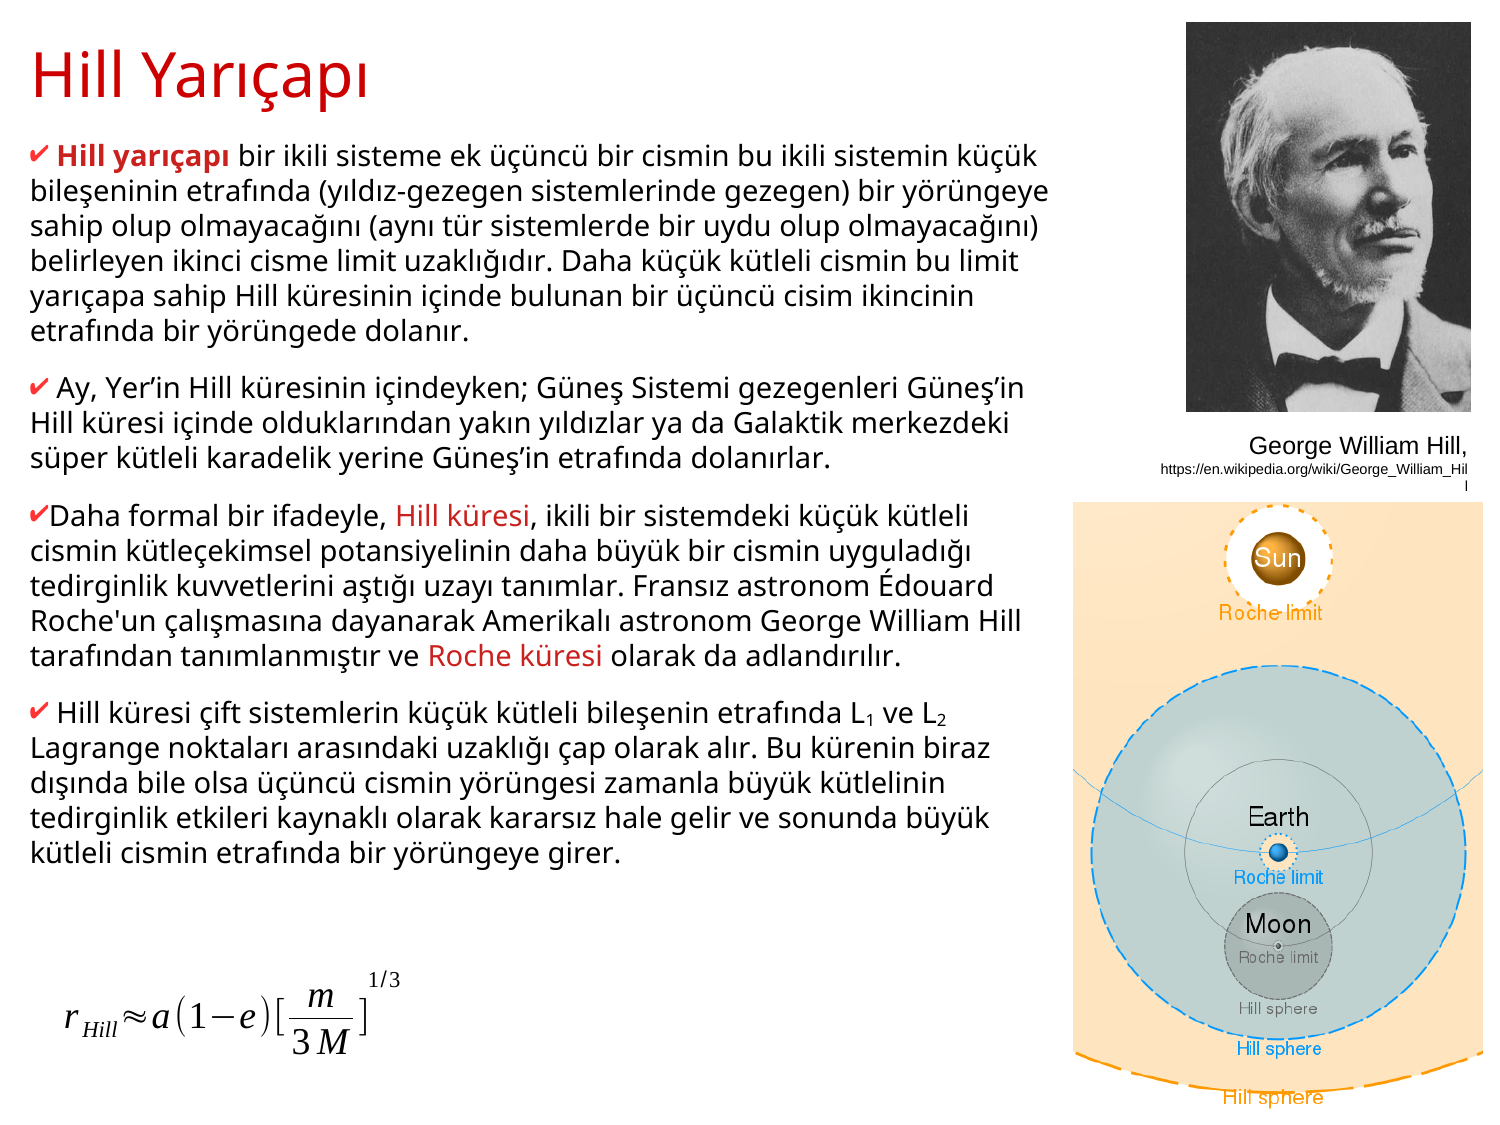

# Hill Yarıçapı
 Hill yarıçapı bir ikili sisteme ek üçüncü bir cismin bu ikili sistemin küçük bileşeninin etrafında (yıldız-gezegen sistemlerinde gezegen) bir yörüngeye sahip olup olmayacağını (aynı tür sistemlerde bir uydu olup olmayacağını) belirleyen ikinci cisme limit uzaklığıdır. Daha küçük kütleli cismin bu limit yarıçapa sahip Hill küresinin içinde bulunan bir üçüncü cisim ikincinin etrafında bir yörüngede dolanır.
 Ay, Yer’in Hill küresinin içindeyken; Güneş Sistemi gezegenleri Güneş’in Hill küresi içinde olduklarından yakın yıldızlar ya da Galaktik merkezdeki süper kütleli karadelik yerine Güneş’in etrafında dolanırlar.
Daha formal bir ifadeyle, Hill küresi, ikili bir sistemdeki küçük kütleli cismin kütleçekimsel potansiyelinin daha büyük bir cismin uyguladığı tedirginlik kuvvetlerini aştığı uzayı tanımlar. Fransız astronom Édouard Roche'un çalışmasına dayanarak Amerikalı astronom George William Hill tarafından tanımlanmıştır ve Roche küresi olarak da adlandırılır.
 Hill küresi çift sistemlerin küçük kütleli bileşenin etrafında L1 ve L2 Lagrange noktaları arasındaki uzaklığı çap olarak alır. Bu kürenin biraz dışında bile olsa üçüncü cismin yörüngesi zamanla büyük kütlelinin tedirginlik etkileri kaynaklı olarak kararsız hale gelir ve sonunda büyük kütleli cismin etrafında bir yörüngeye girer.
George William Hill, https://en.wikipedia.org/wiki/George_William_Hill